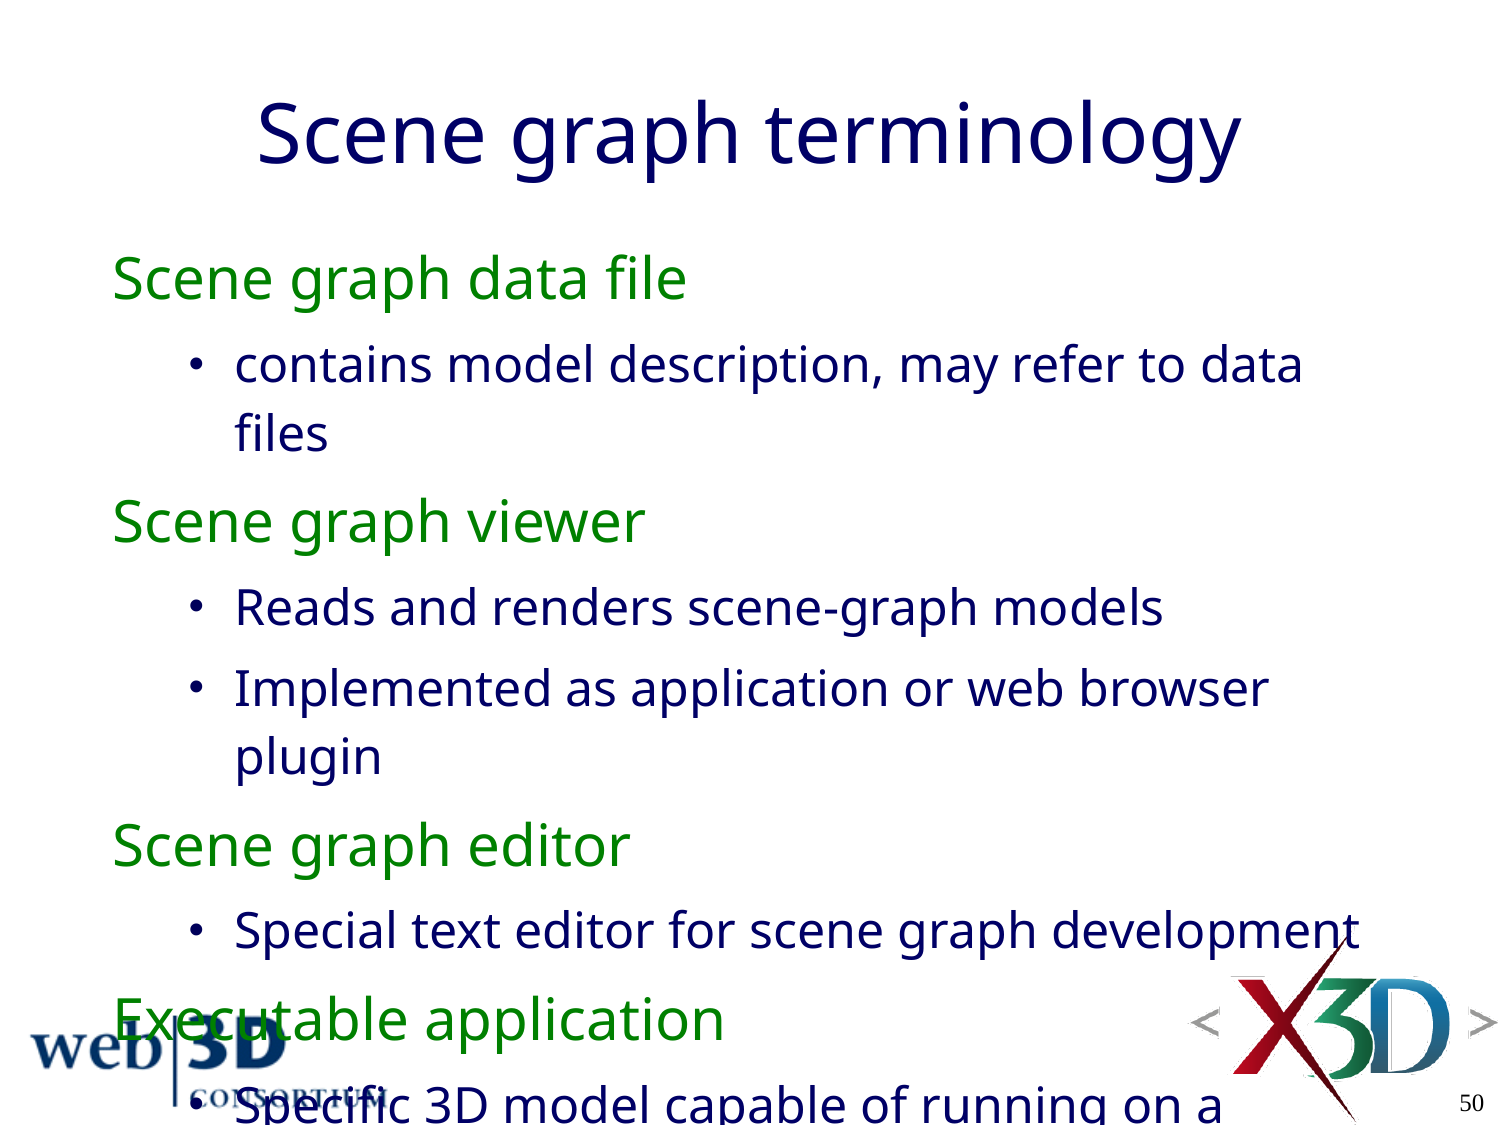

# Scene graph terminology
Scene graph data file
contains model description, may refer to data files
Scene graph viewer
Reads and renders scene-graph models
Implemented as application or web browser plugin
Scene graph editor
Special text editor for scene graph development
Executable application
Specific 3D model capable of running on a specific operating system